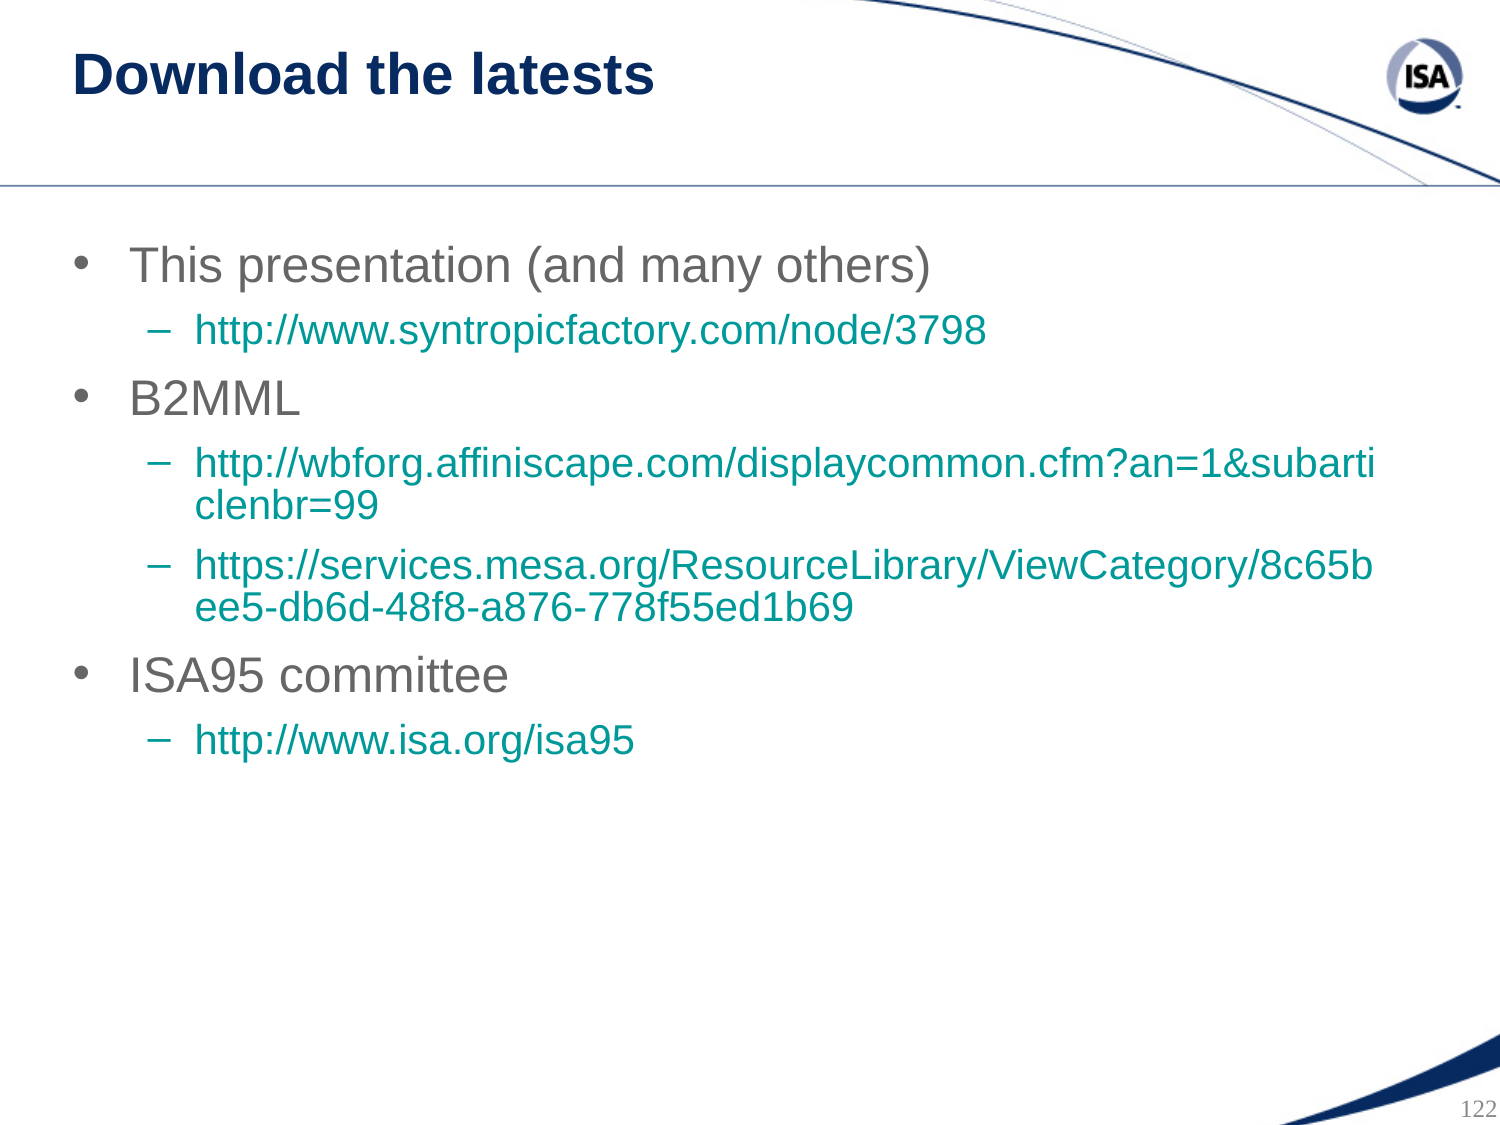

Download the latests
# This presentation (and many others)
http://www.syntropicfactory.com/node/3798
B2MML
http://wbforg.affiniscape.com/displaycommon.cfm?an=1&subarticlenbr=99
https://services.mesa.org/ResourceLibrary/ViewCategory/8c65bee5-db6d-48f8-a876-778f55ed1b69
ISA95 committee
http://www.isa.org/isa95